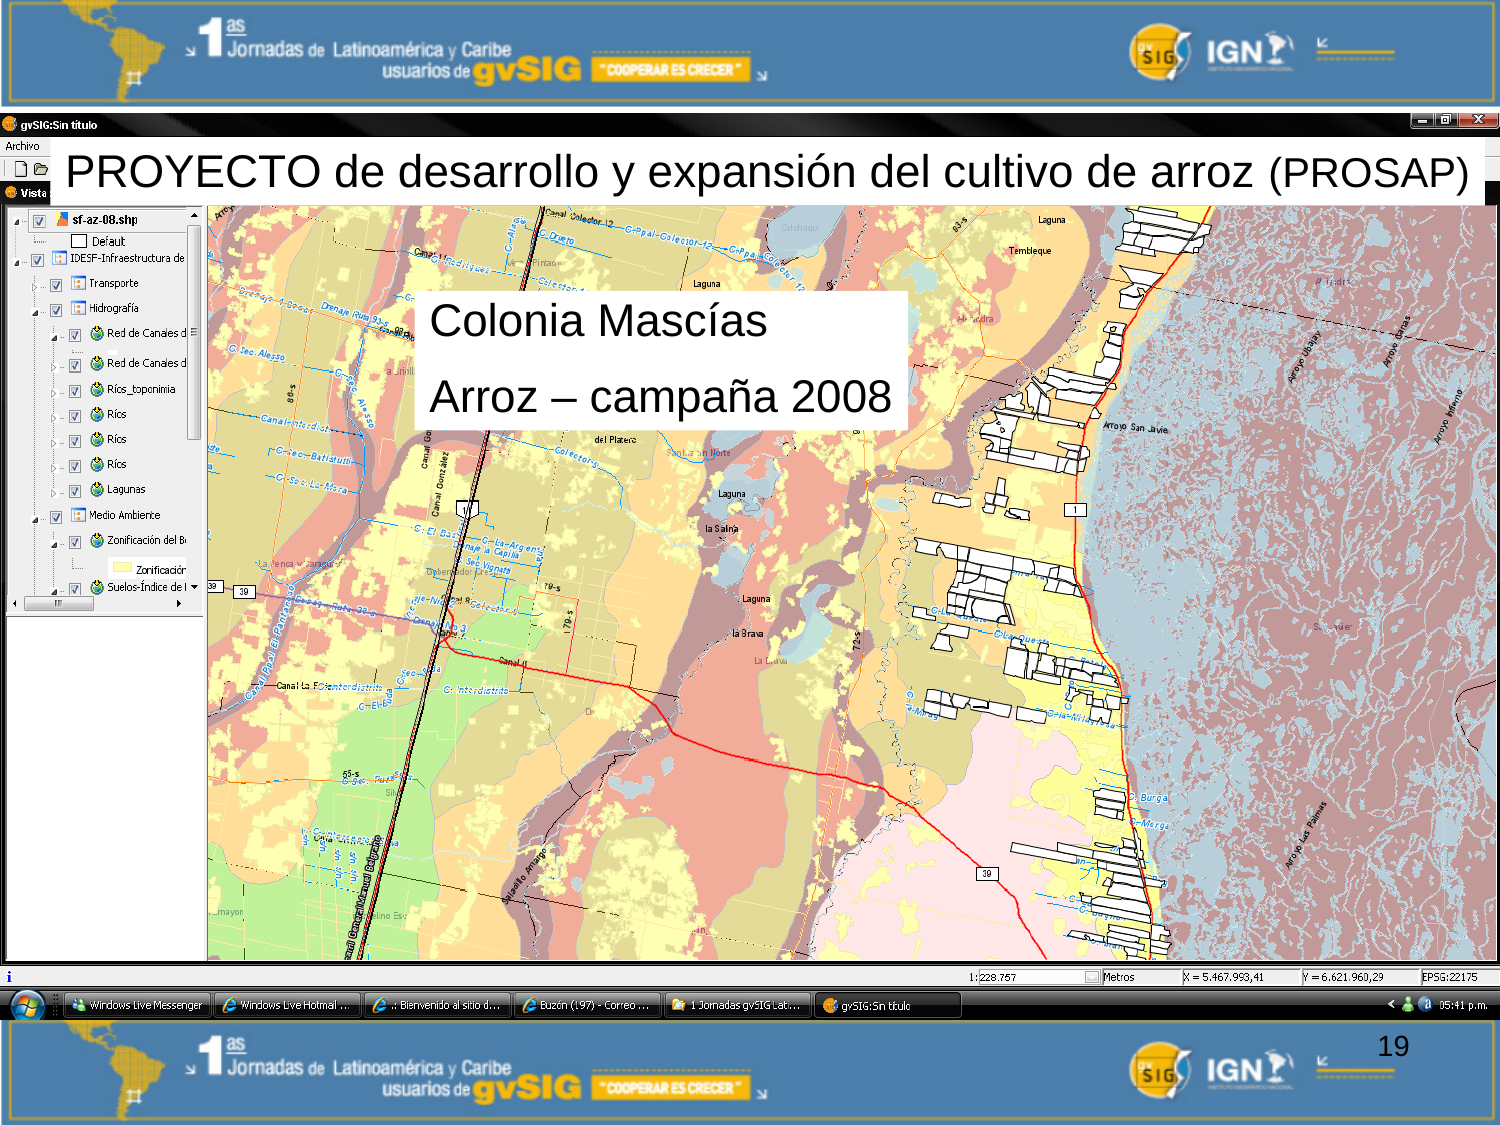

PROYECTO de desarrollo y expansión del cultivo de arroz (PROSAP)‏
Colonia Mascías
Arroz – campaña 2008
19